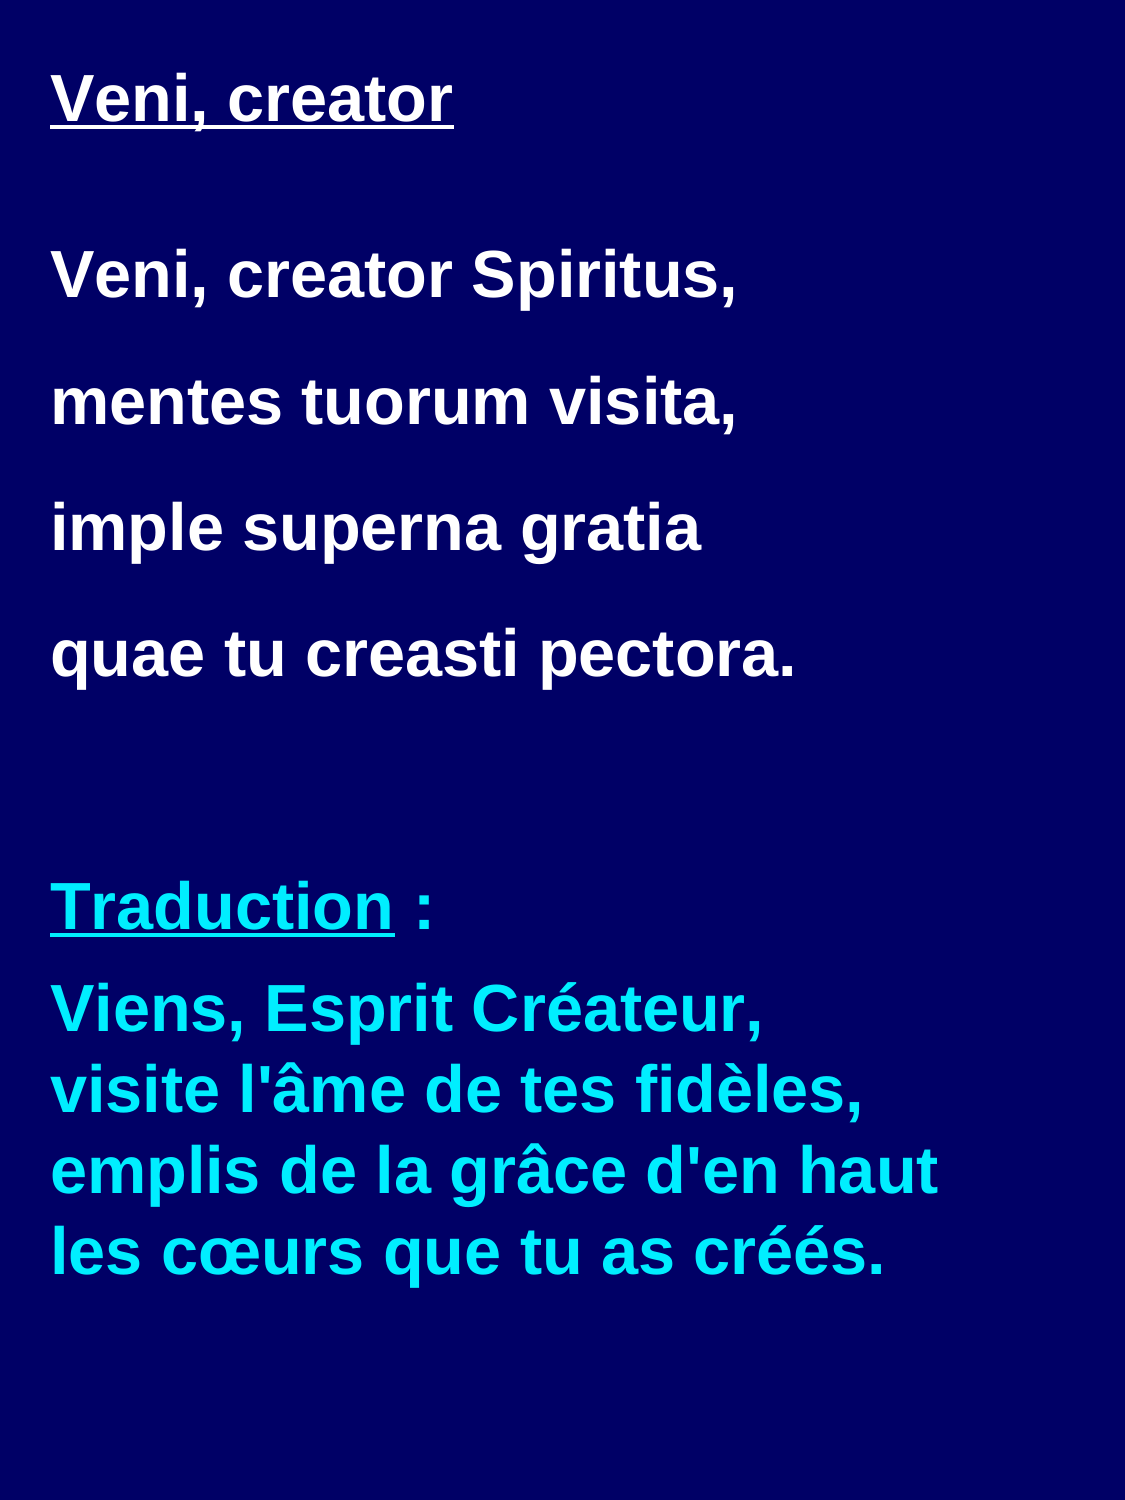

Veni, creator
Veni, creator Spiritus,
mentes tuorum visita,
imple superna gratia
quae tu creasti pectora.
Traduction :
Viens, Esprit Créateur,
visite l'âme de tes fidèles,
emplis de la grâce d'en haut
les cœurs que tu as créés.